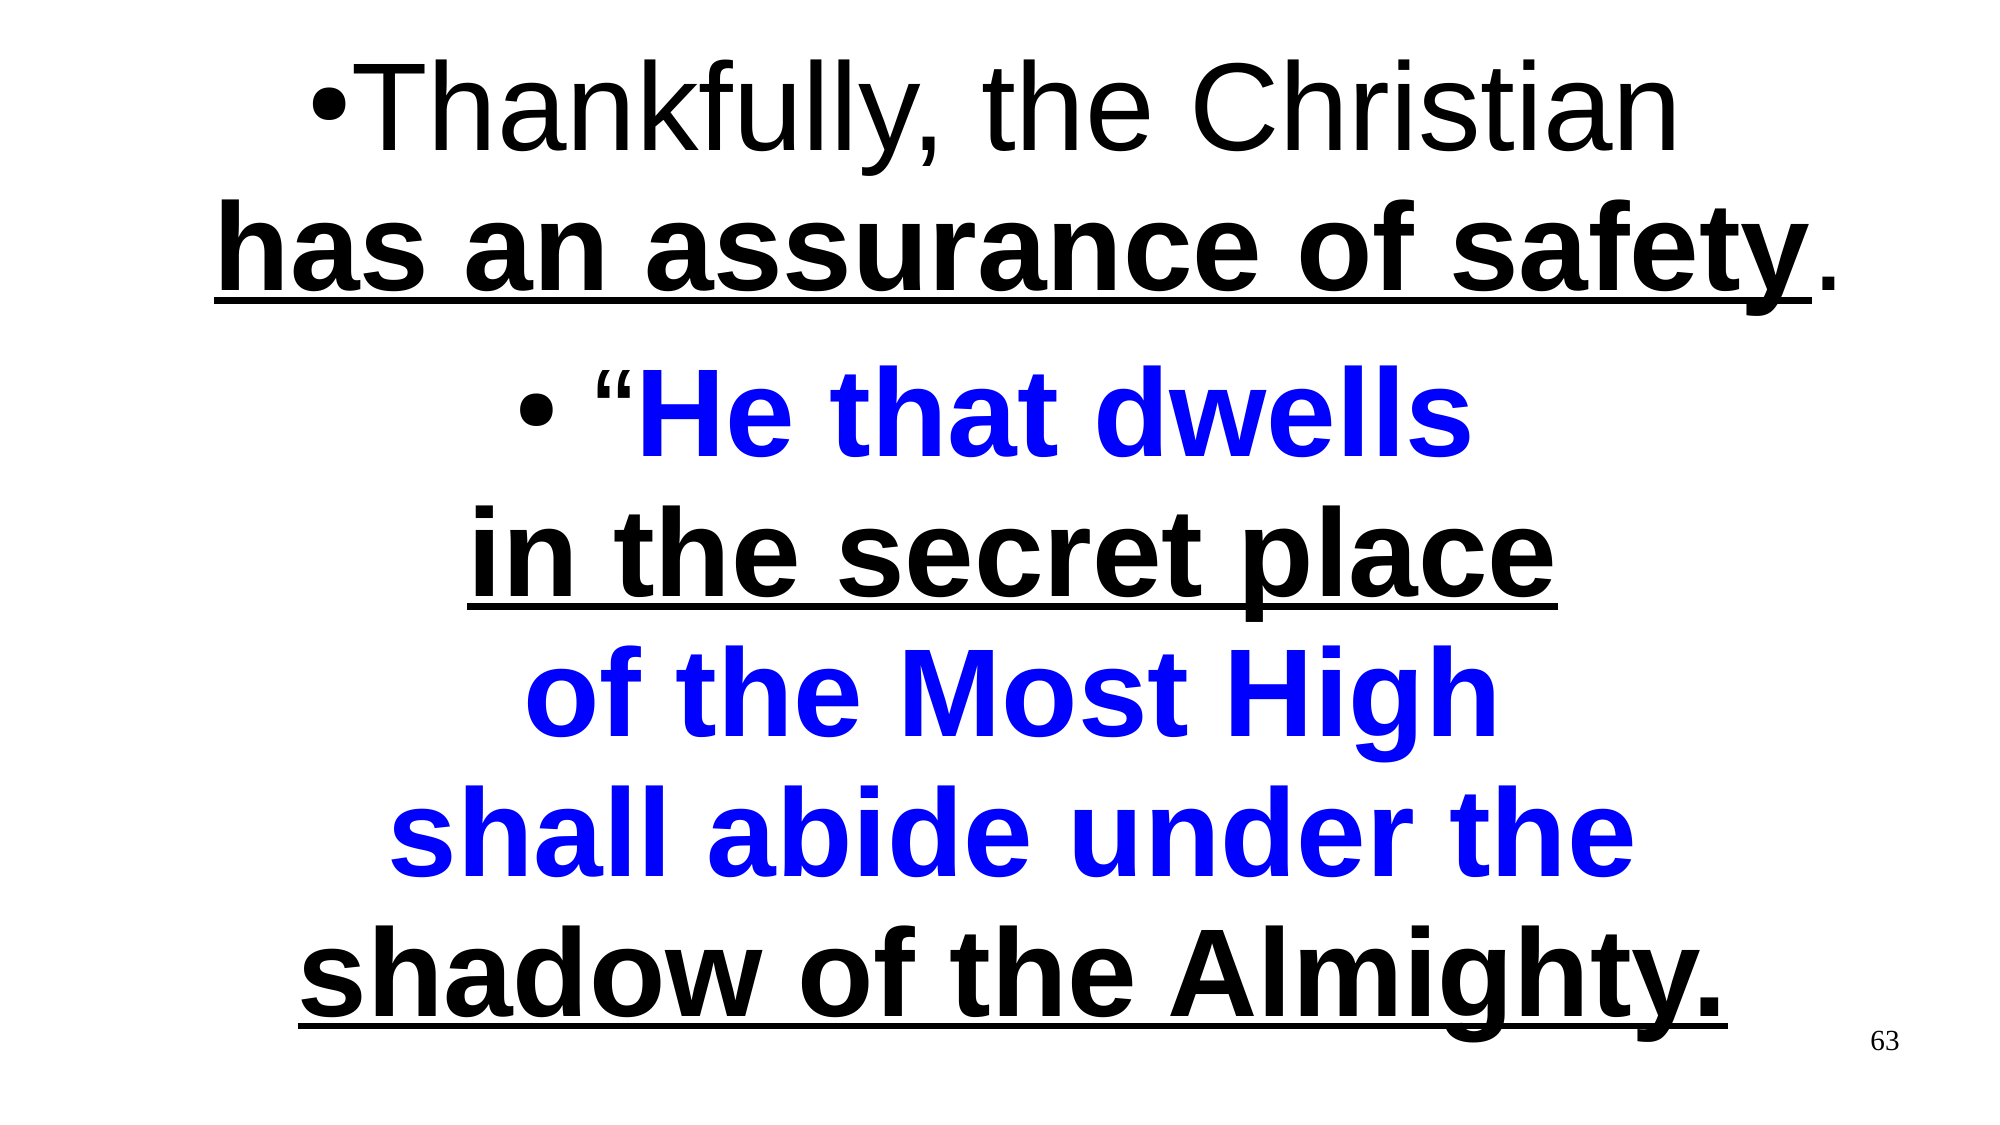

# Thankfully, the Christian has an assurance of safety.
 “He that dwells
in the secret place
of the Most High
shall abide under the
shadow of the Almighty.
63